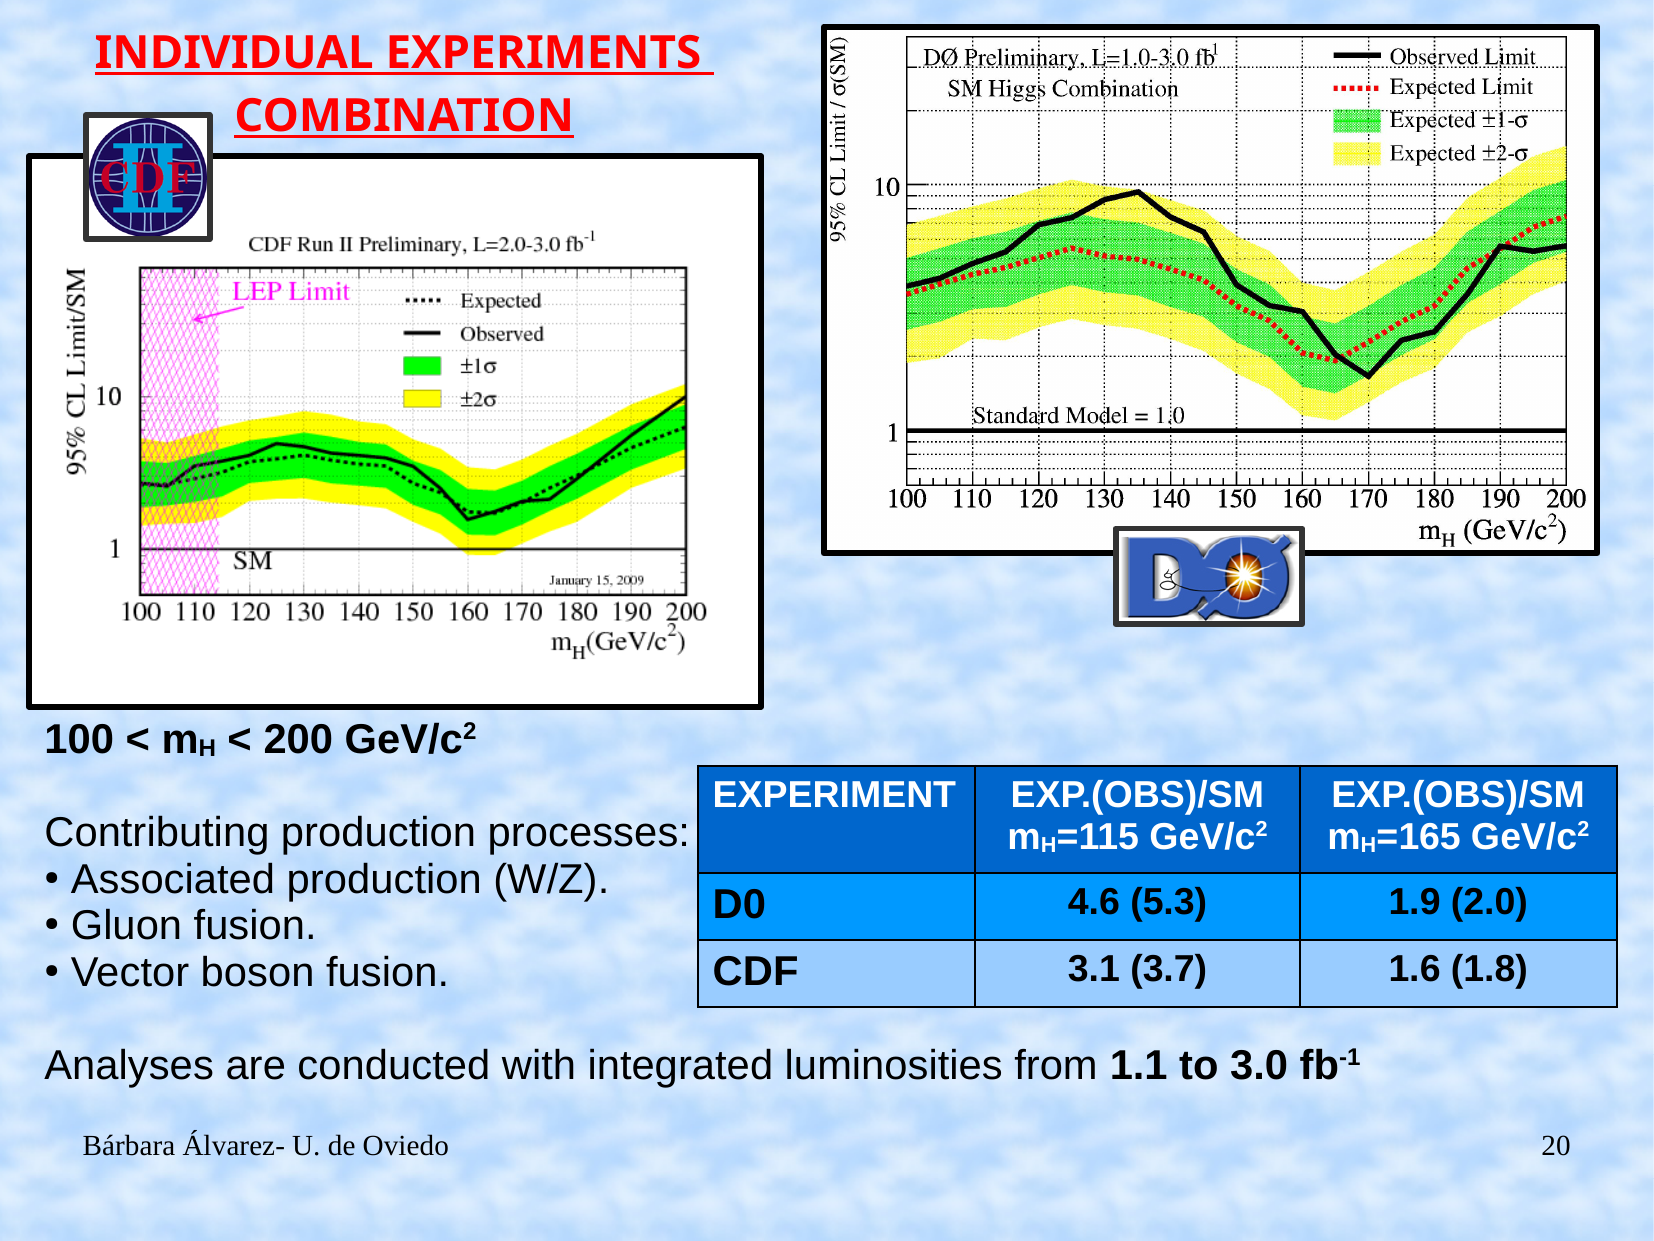

INDIVIDUAL EXPERIMENTS
COMBINATION
100 < mH < 200 GeV/c2
Contributing production processes:
 Associated production (W/Z).
 Gluon fusion.
 Vector boson fusion.
Analyses are conducted with integrated luminosities from 1.1 to 3.0 fb-1
| EXPERIMENT | EXP.(OBS)/SM mH=115 GeV/c2 | EXP.(OBS)/SM mH=165 GeV/c2 |
| --- | --- | --- |
| D0 | 4.6 (5.3) | 1.9 (2.0) |
| CDF | 3.1 (3.7) | 1.6 (1.8) |
Bárbara Álvarez- U. de Oviedo
20